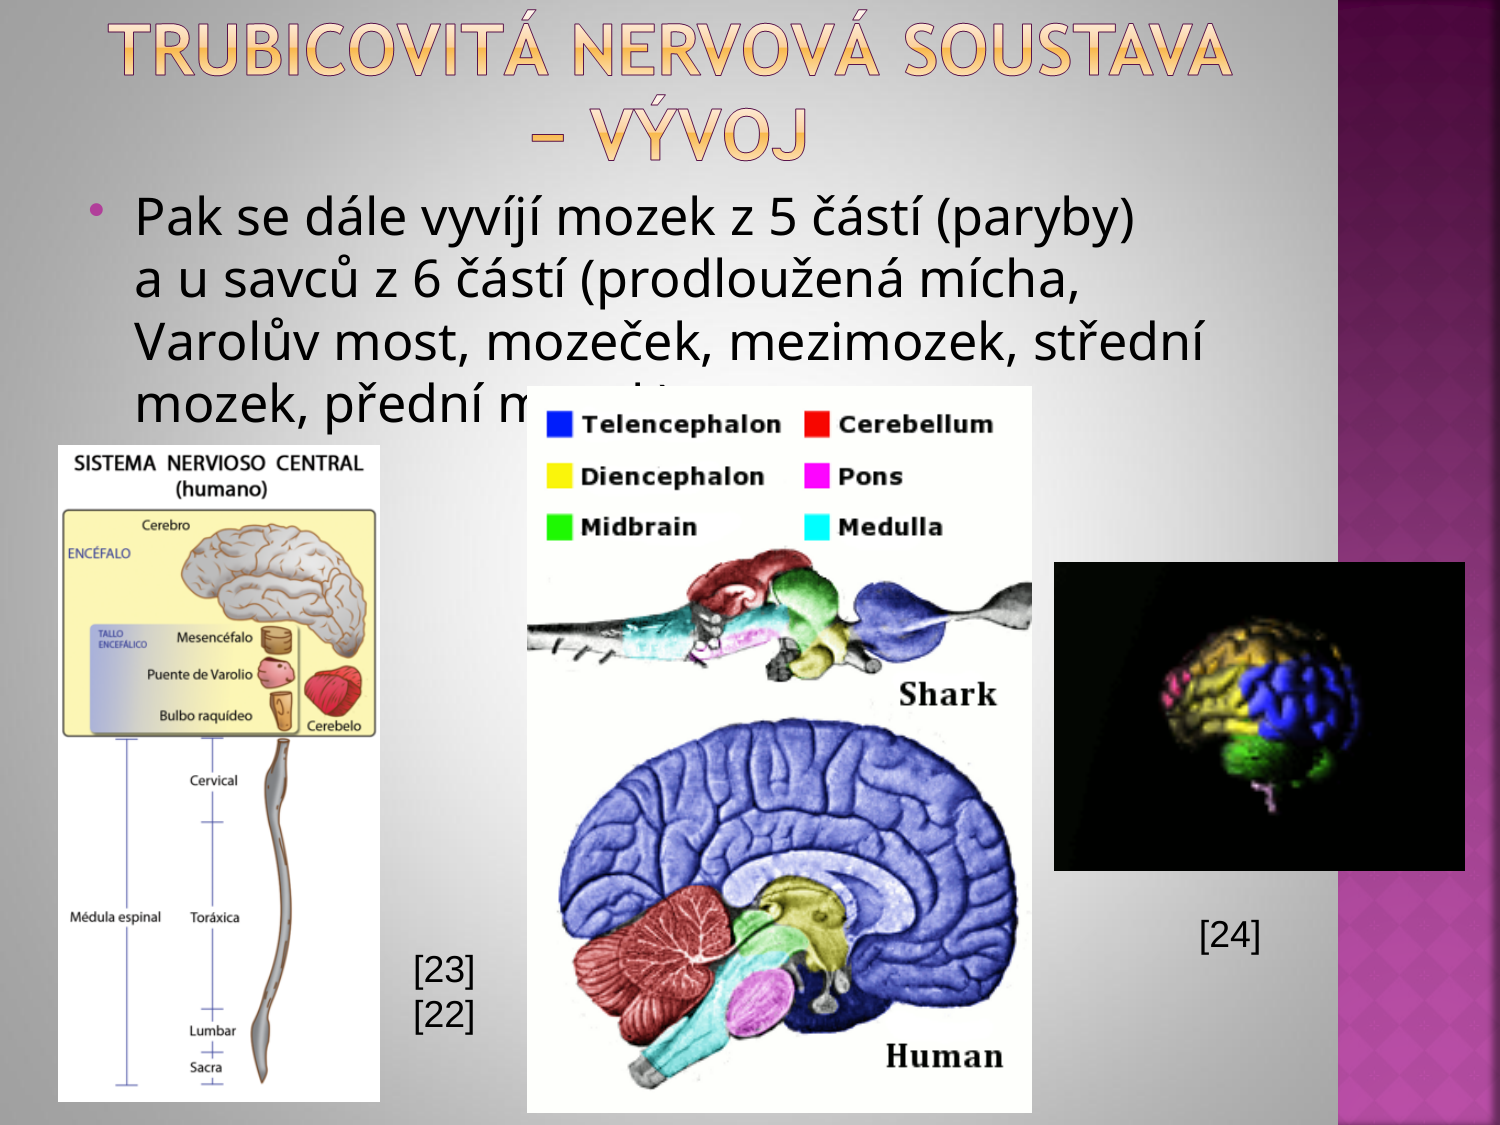

# Pak se dále vyvíjí mozek z 5 částí (paryby) a u savců z 6 částí (prodloužená mícha, Varolův most, mozeček, mezimozek, střední mozek, přední mozek).
[24]
[23]
[22]